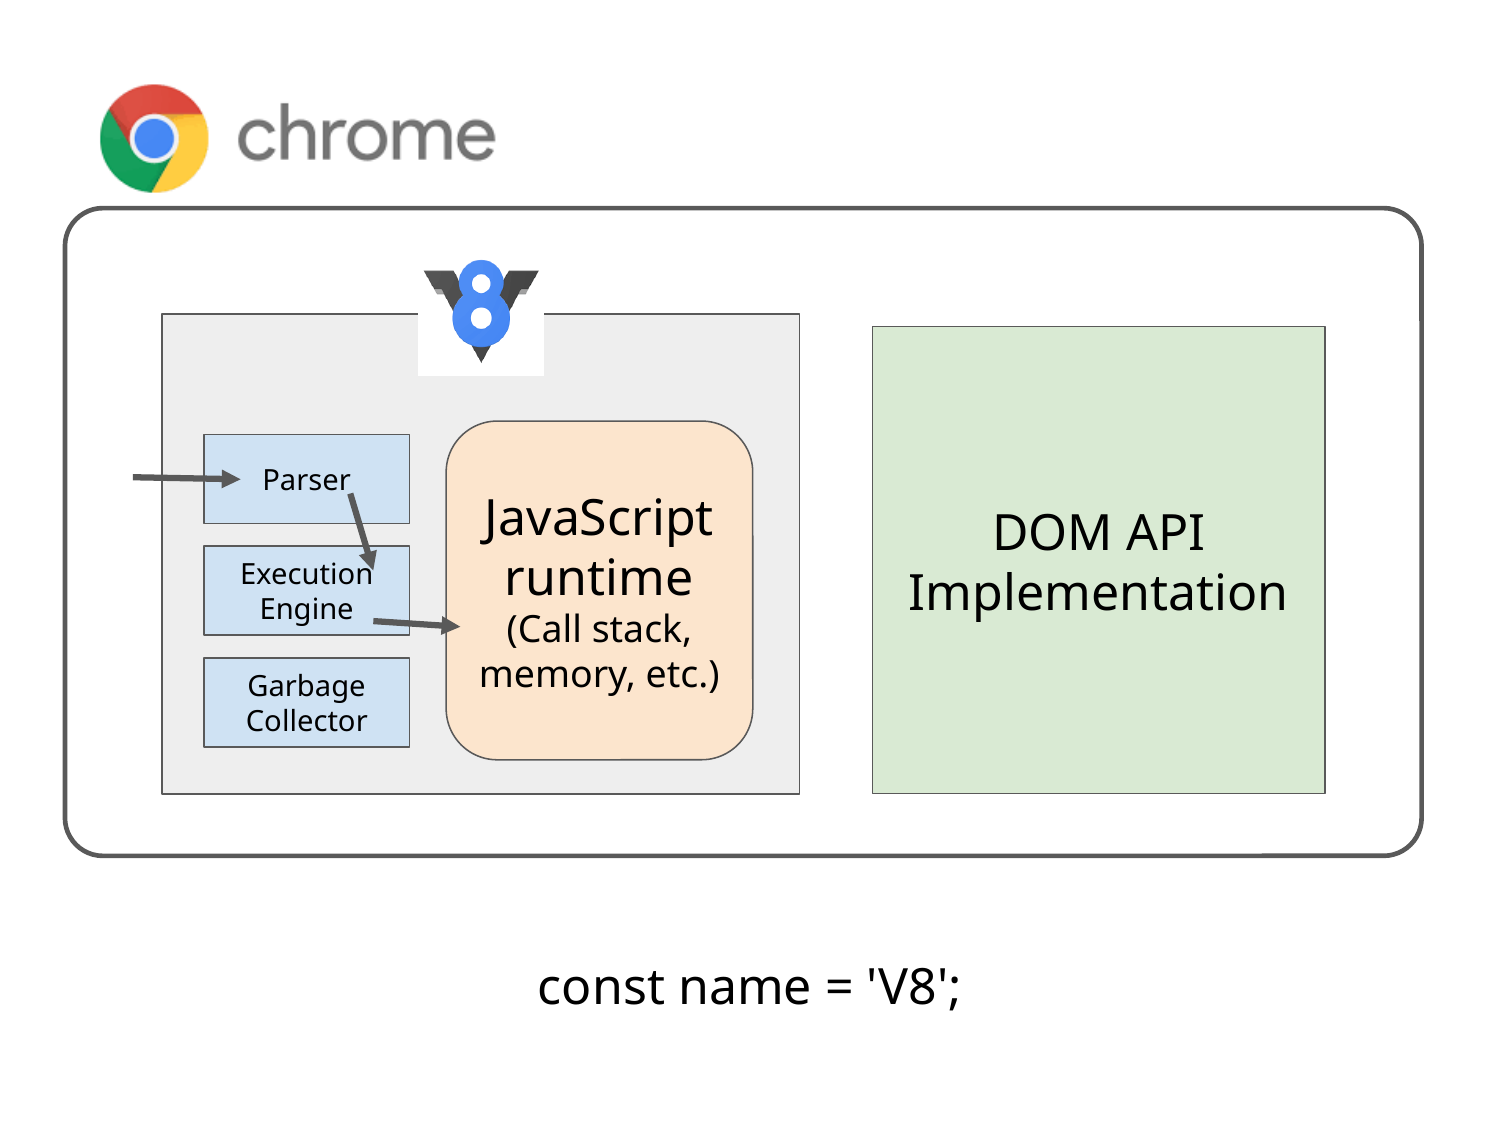

JavaScript runtime
(Call stack, memory, etc.)
Parser
Execution Engine
Garbage Collector
DOM API Implementation
const name = 'V8';